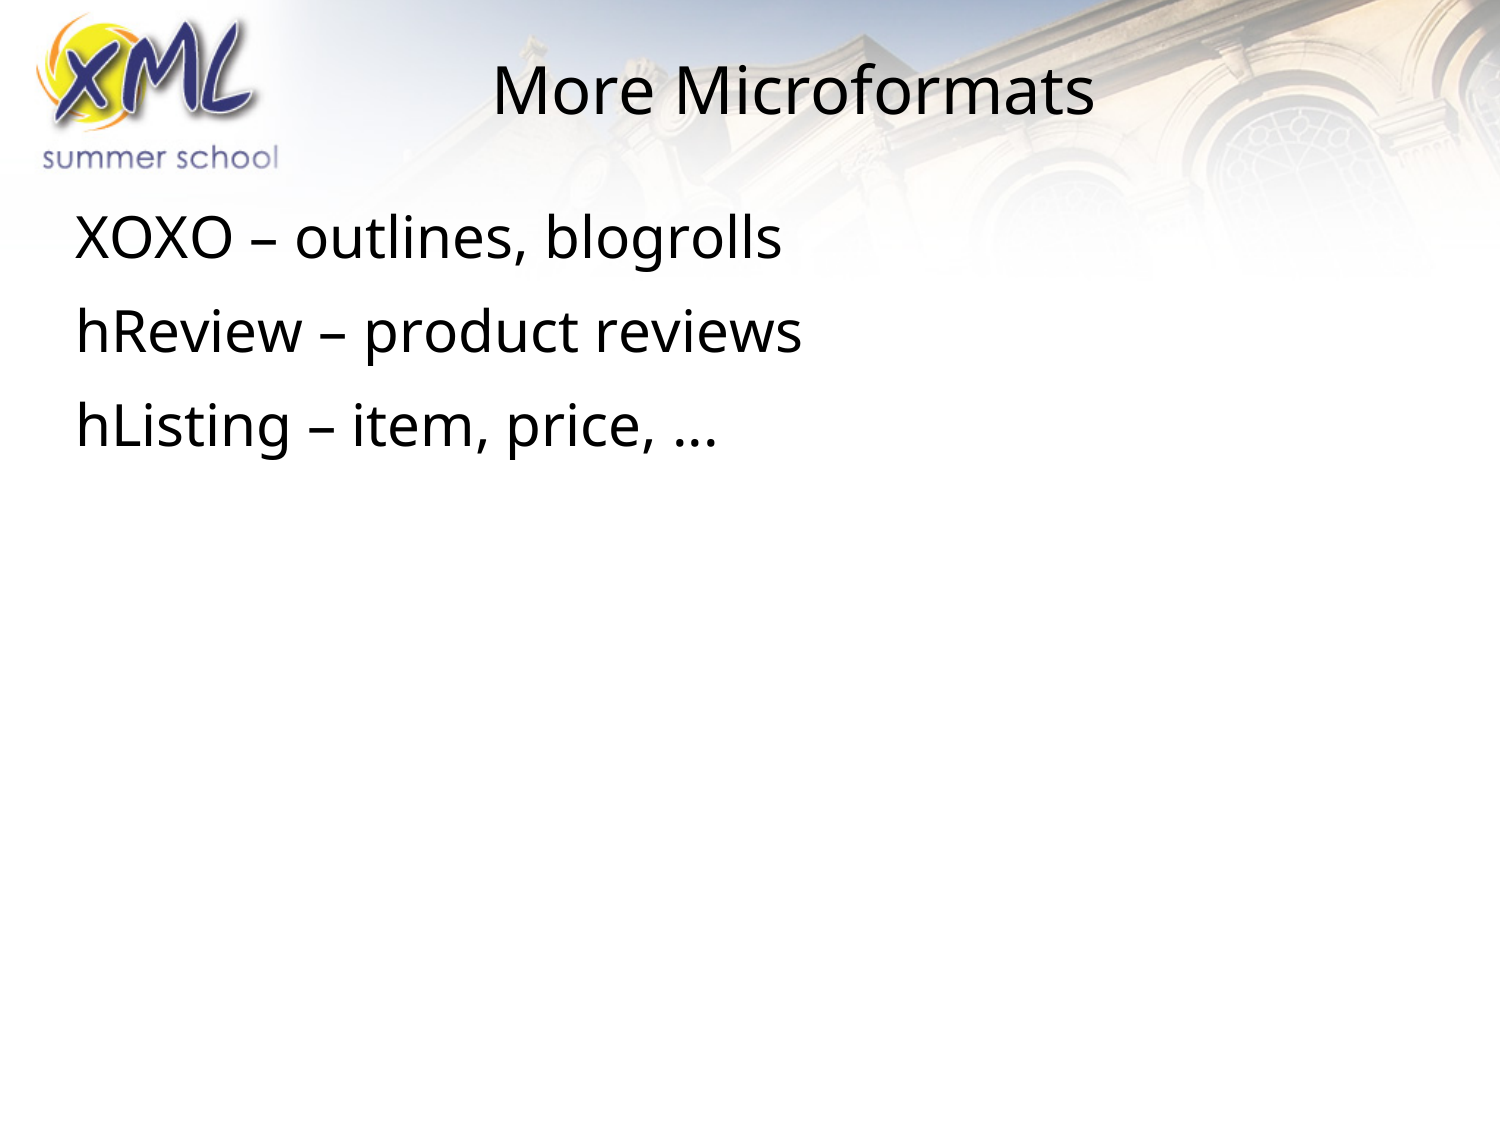

# More Microformats
XOXO – outlines, blogrolls
hReview – product reviews
hListing – item, price, ...